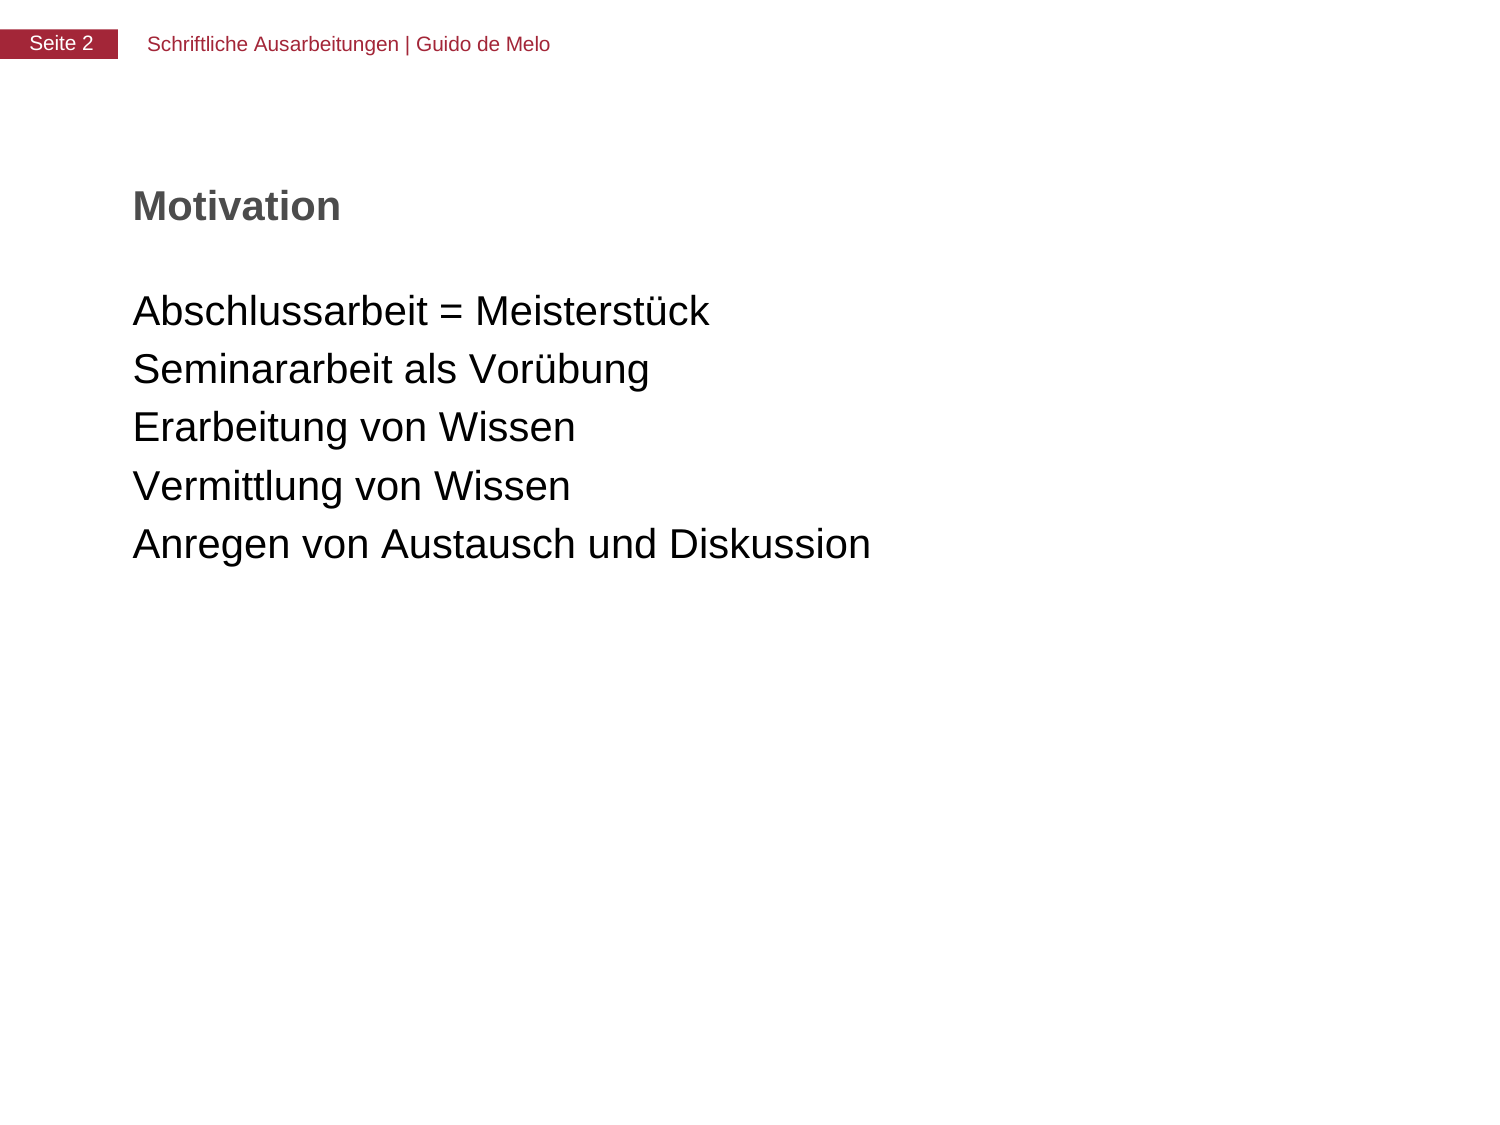

# Motivation
Abschlussarbeit = Meisterstück
Seminararbeit als Vorübung
Erarbeitung von Wissen
Vermittlung von Wissen
Anregen von Austausch und Diskussion